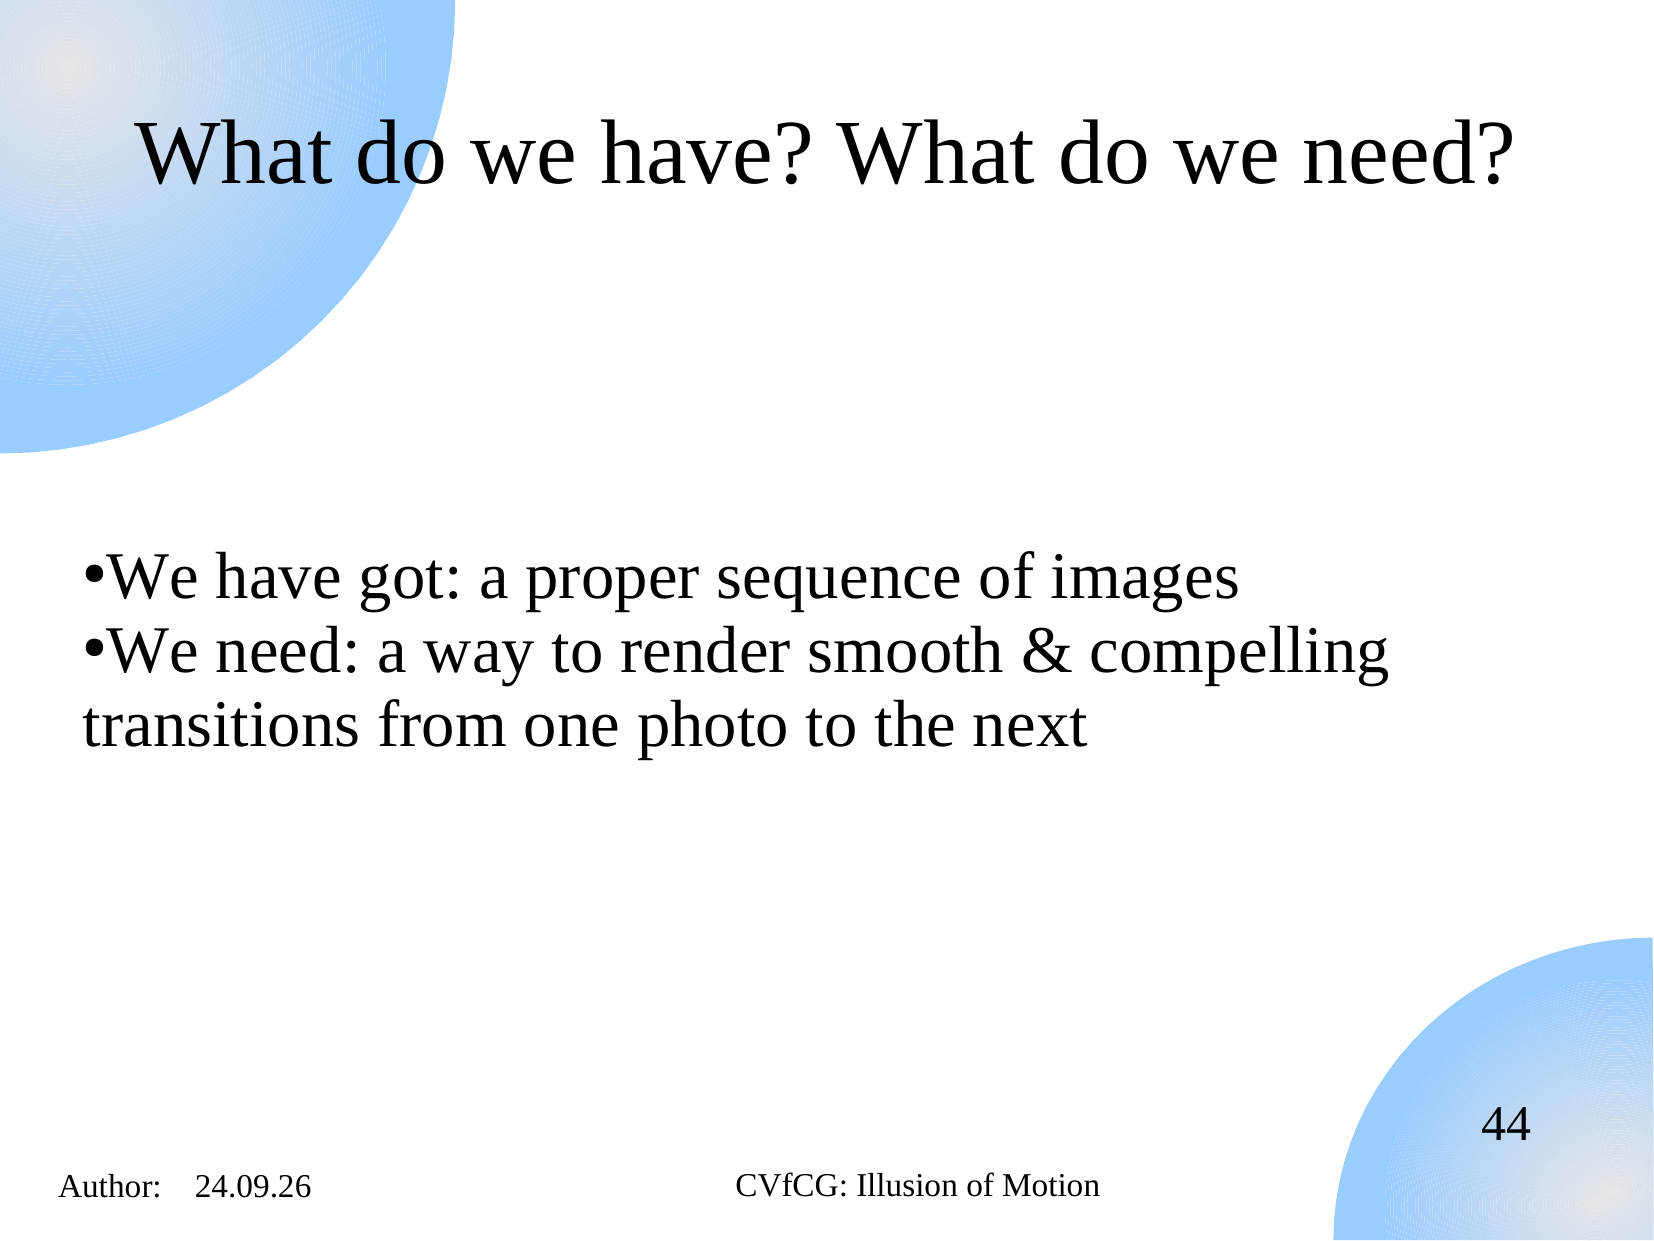

# What do we have? What do we need?
We have got: a proper sequence of images
We need: a way to render smooth & compelling transitions from one photo to the next
CVfCG: Illusion of Motion